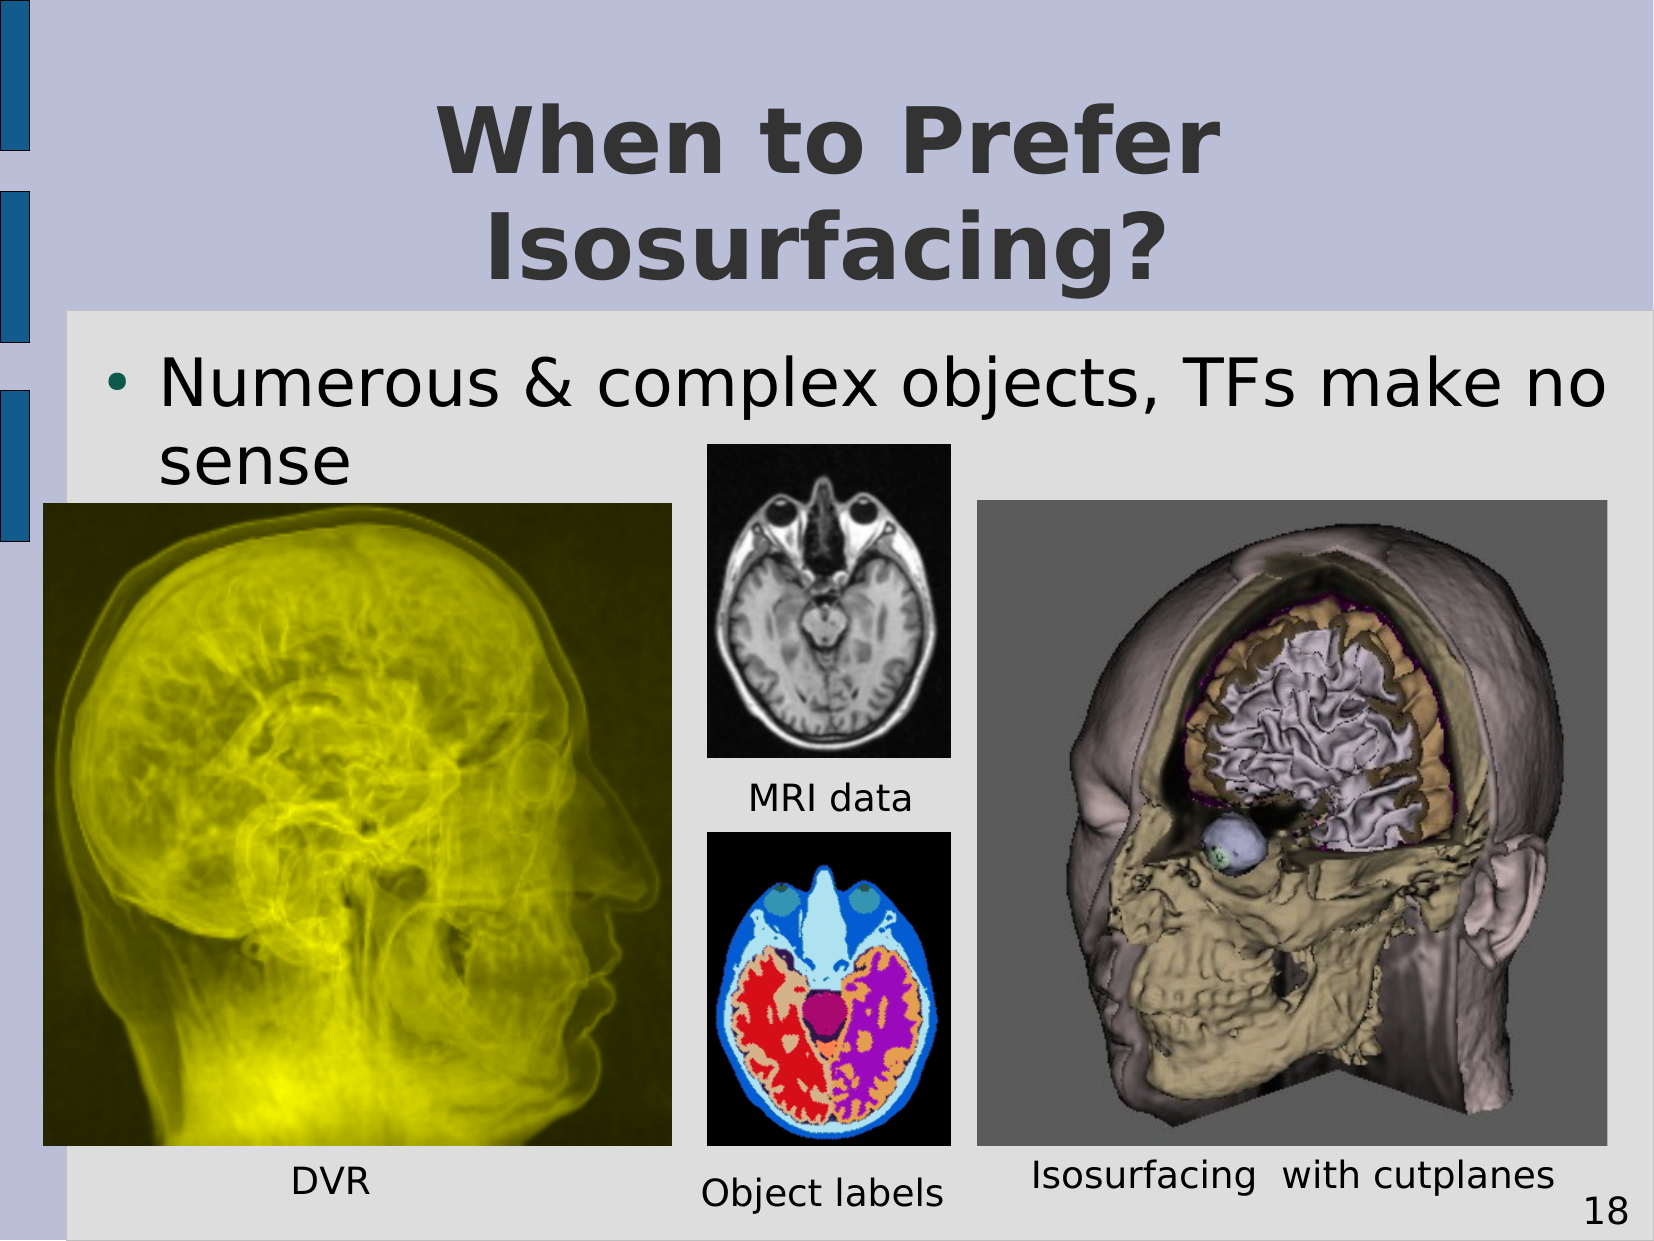

# When to Prefer Isosurfacing?
Numerous & complex objects, TFs make no sense
MRI data
Isosurfacing with cutplanes
DVR
Object labels